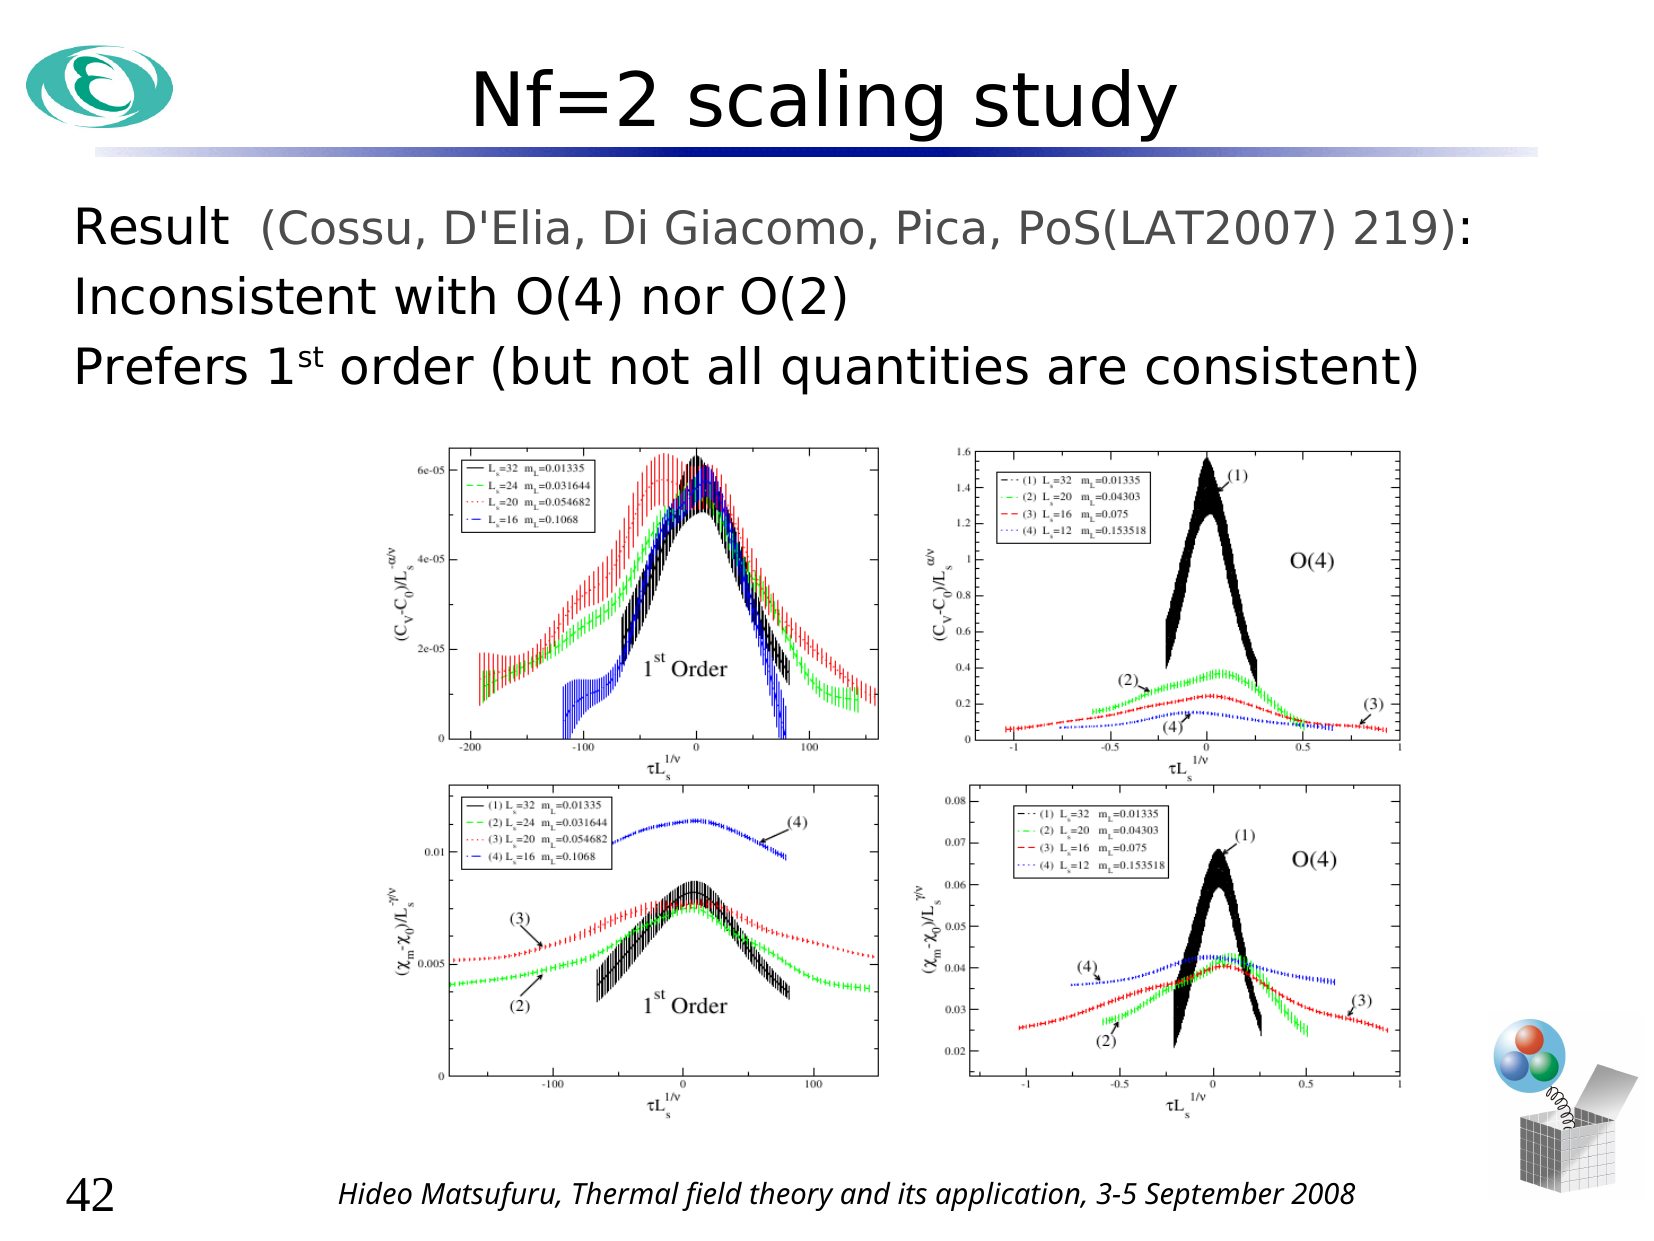

# Nf=2 scaling study
Result (Cossu, D'Elia, Di Giacomo, Pica, PoS(LAT2007) 219):
Inconsistent with O(4) nor O(2)
Prefers 1st order (but not all quantities are consistent)